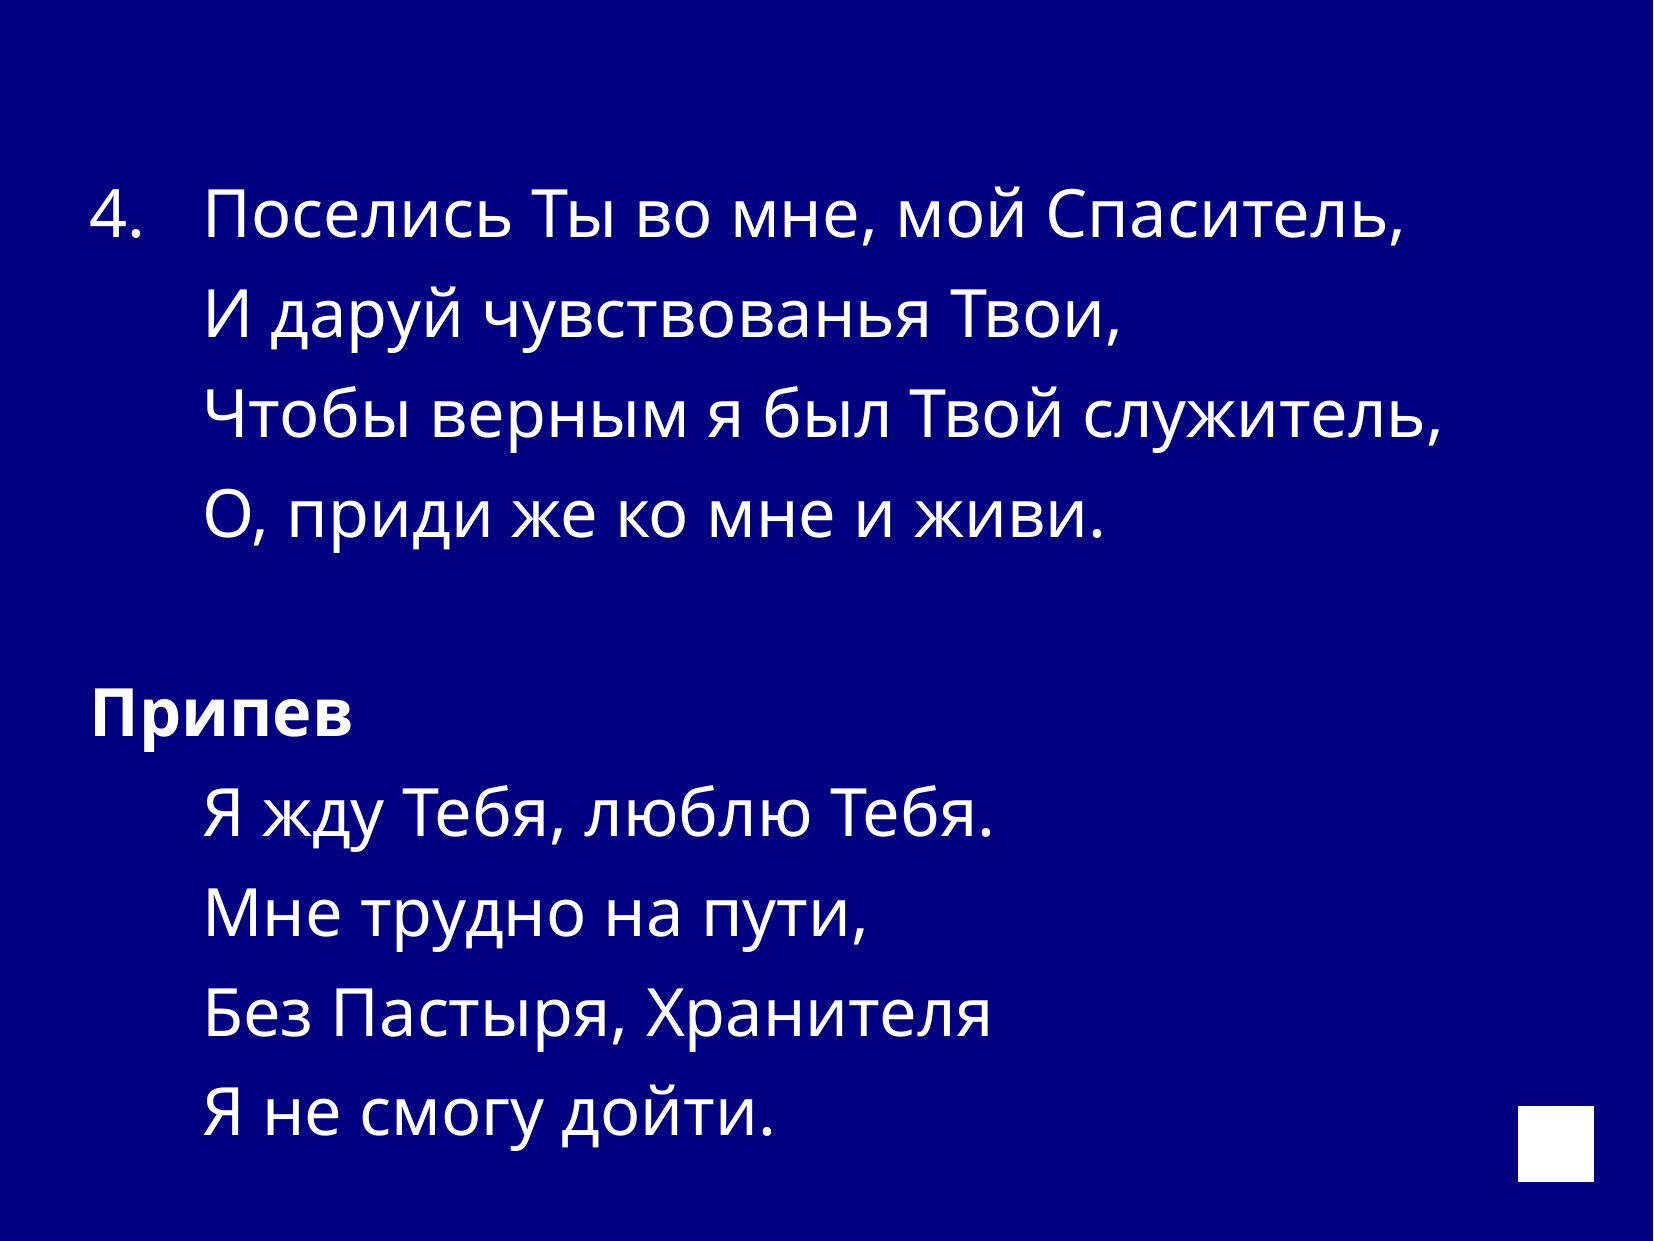

4.	Поселись Ты во мне, мой Спаситель,
	И даруй чувствованья Твои,
	Чтобы верным я был Твой служитель,
	О, приди же ко мне и живи.
Припев
	Я жду Тебя, люблю Тебя.
	Мне трудно на пути,
	Без Пастыря, Хранителя
	Я не смогу дойти.